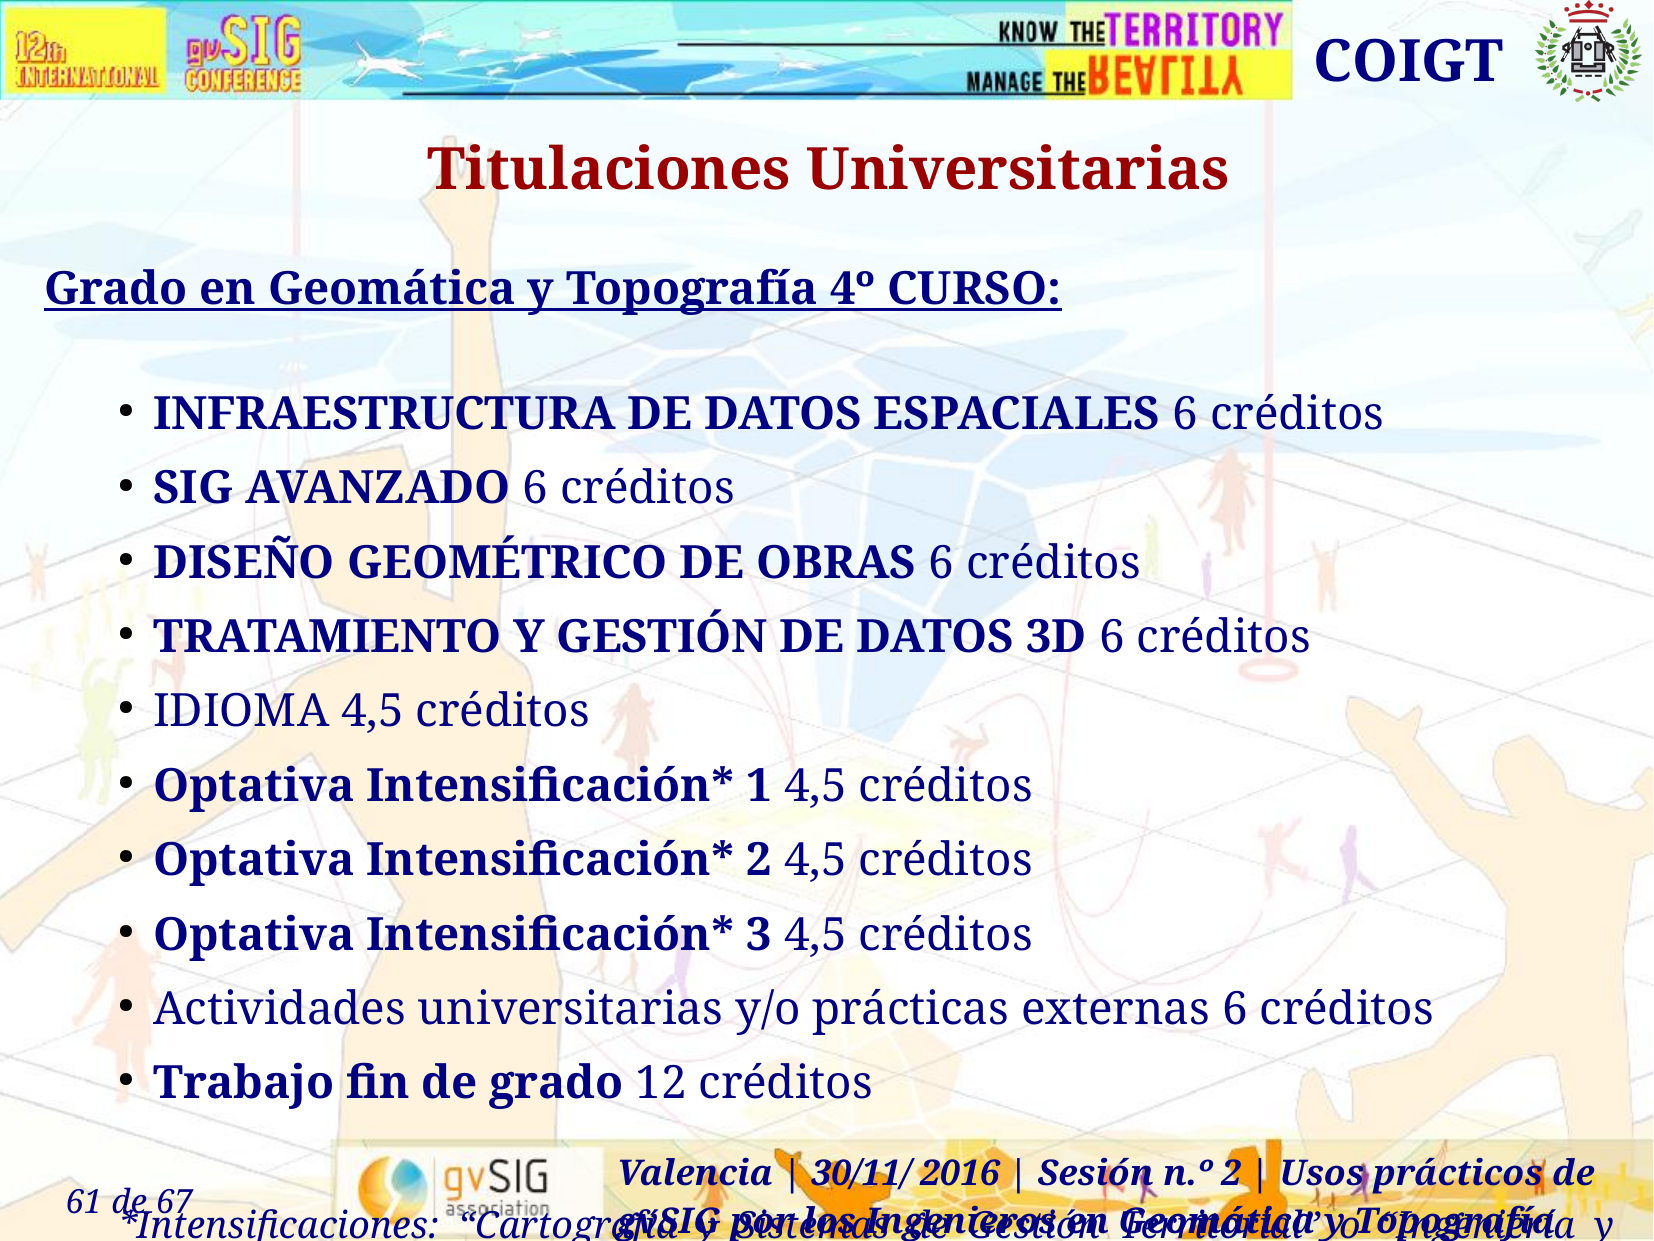

COIGT
Valencia | 30/11/ 2016 | Sesión n.º 2 | Usos prácticos de gvSIG por los Ingenieros en Geomática y Topografía
 de 67
Titulaciones Universitarias
Grado en Geomática y Topografía 4º CURSO:
INFRAESTRUCTURA DE DATOS ESPACIALES 6 créditos
SIG AVANZADO 6 créditos
DISEÑO GEOMÉTRICO DE OBRAS 6 créditos
TRATAMIENTO Y GESTIÓN DE DATOS 3D 6 créditos
IDIOMA 4,5 créditos
Optativa Intensificación* 1 4,5 créditos
Optativa Intensificación* 2 4,5 créditos
Optativa Intensificación* 3 4,5 créditos
Actividades universitarias y/o prácticas externas 6 créditos
Trabajo fin de grado 12 créditos
*Intensificaciones: “Cartografía y Sistemas de Gestión Territorial” o “Ingeniería y Proyectos”